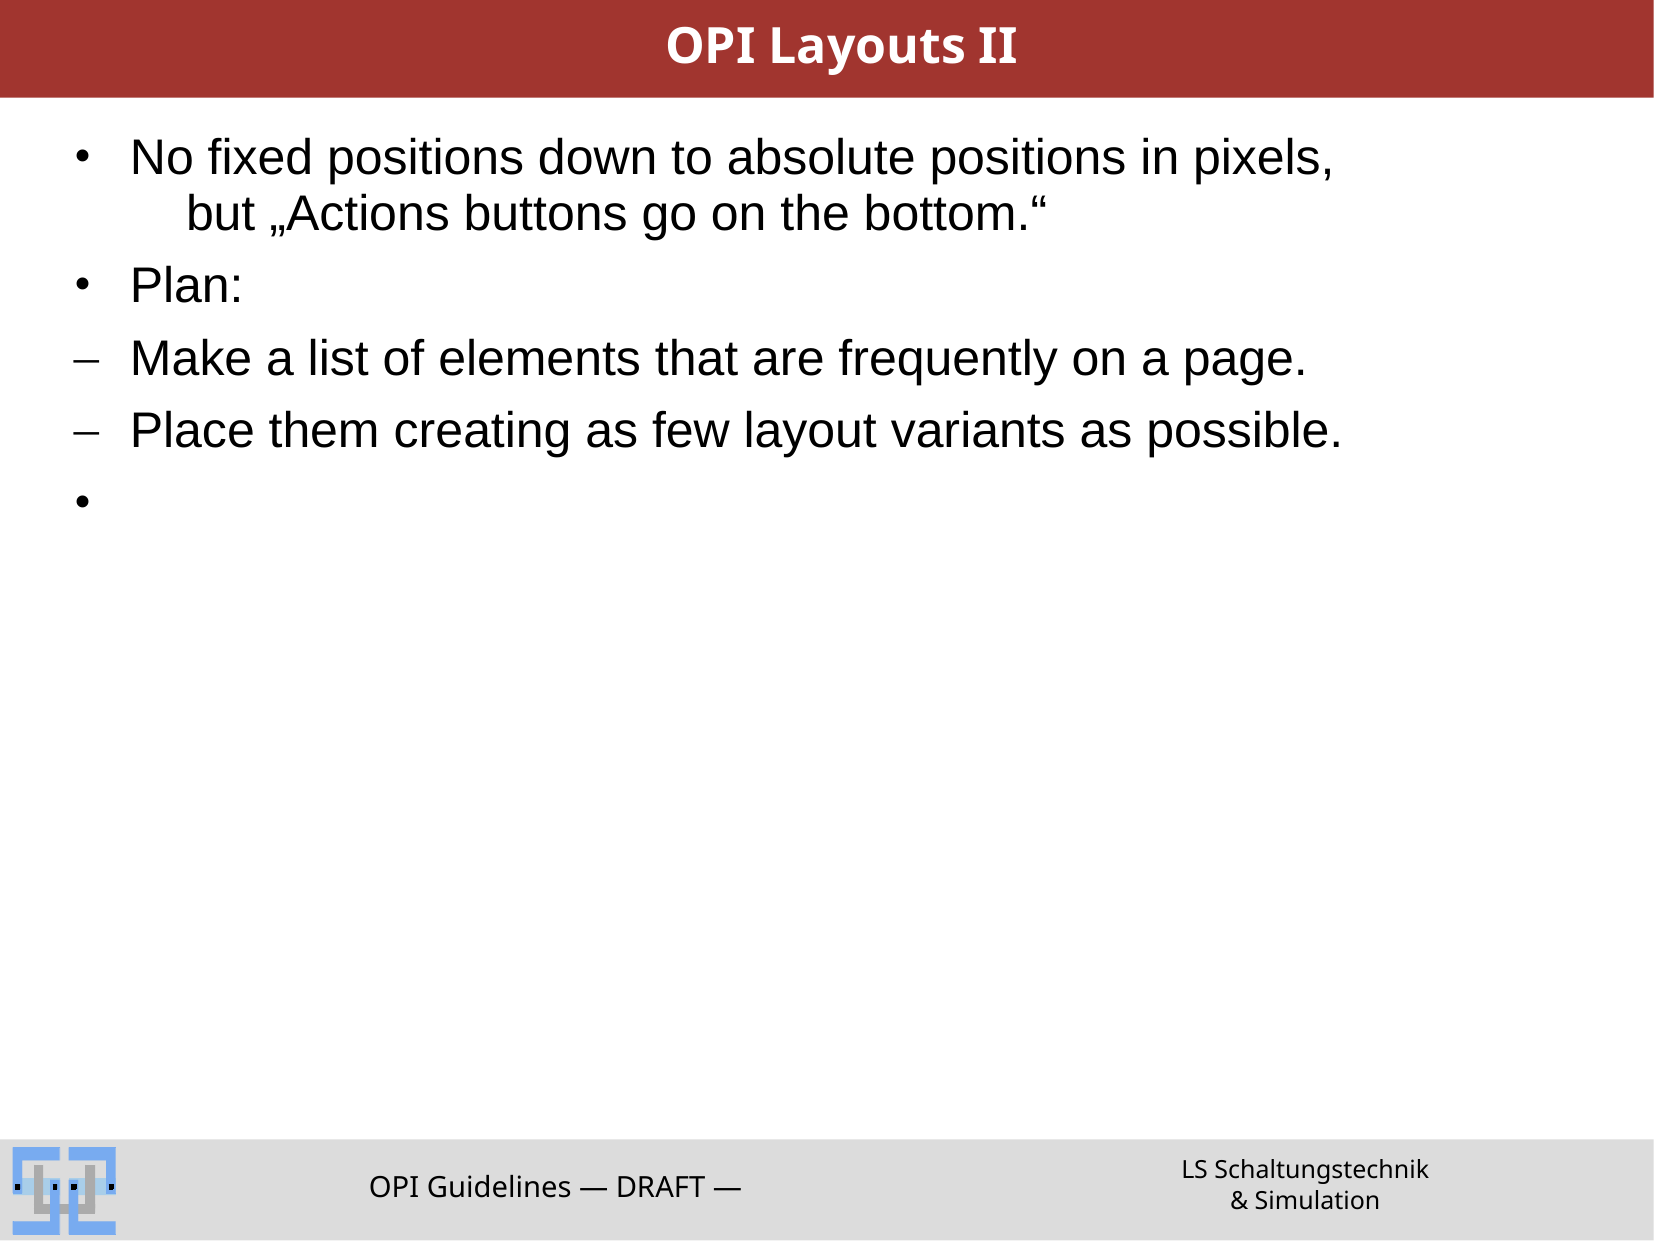

# OPI Layouts II
No fixed positions down to absolute positions in pixels,
but „Actions buttons go on the bottom.“
Plan:
Make a list of elements that are frequently on a page.
Place them creating as few layout variants as possible.
OPI Guidelines — DRAFT —